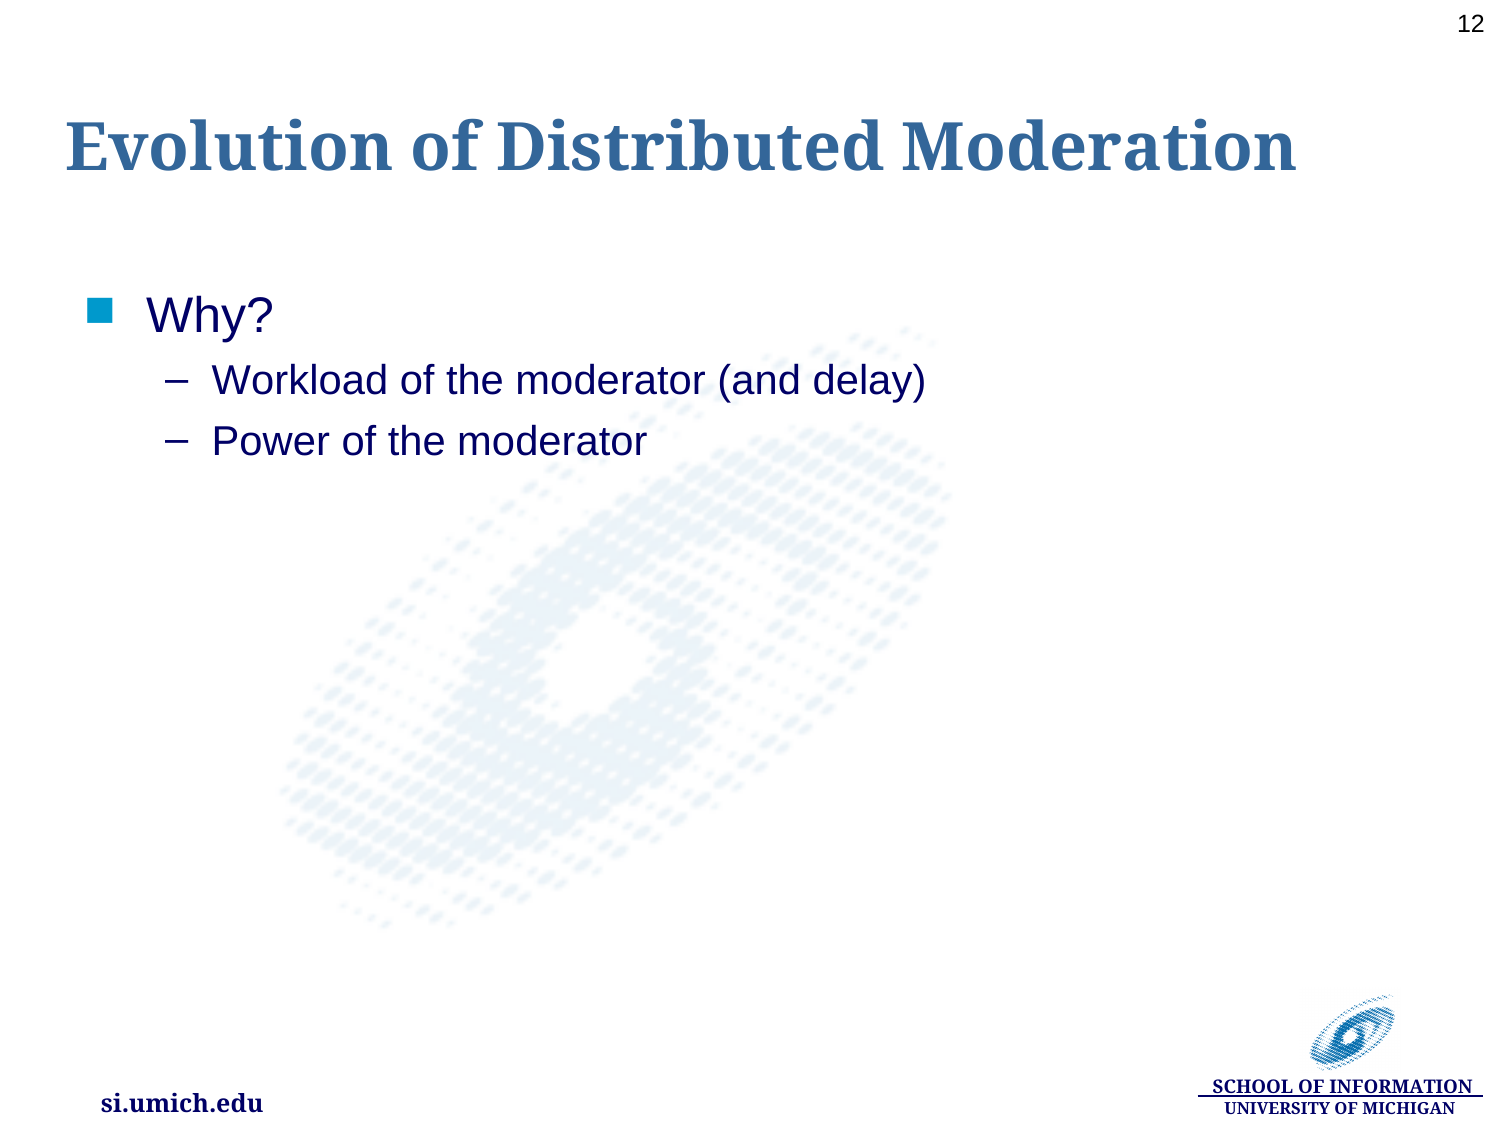

# Evolution of Distributed Moderation
Why?
Workload of the moderator (and delay)
Power of the moderator